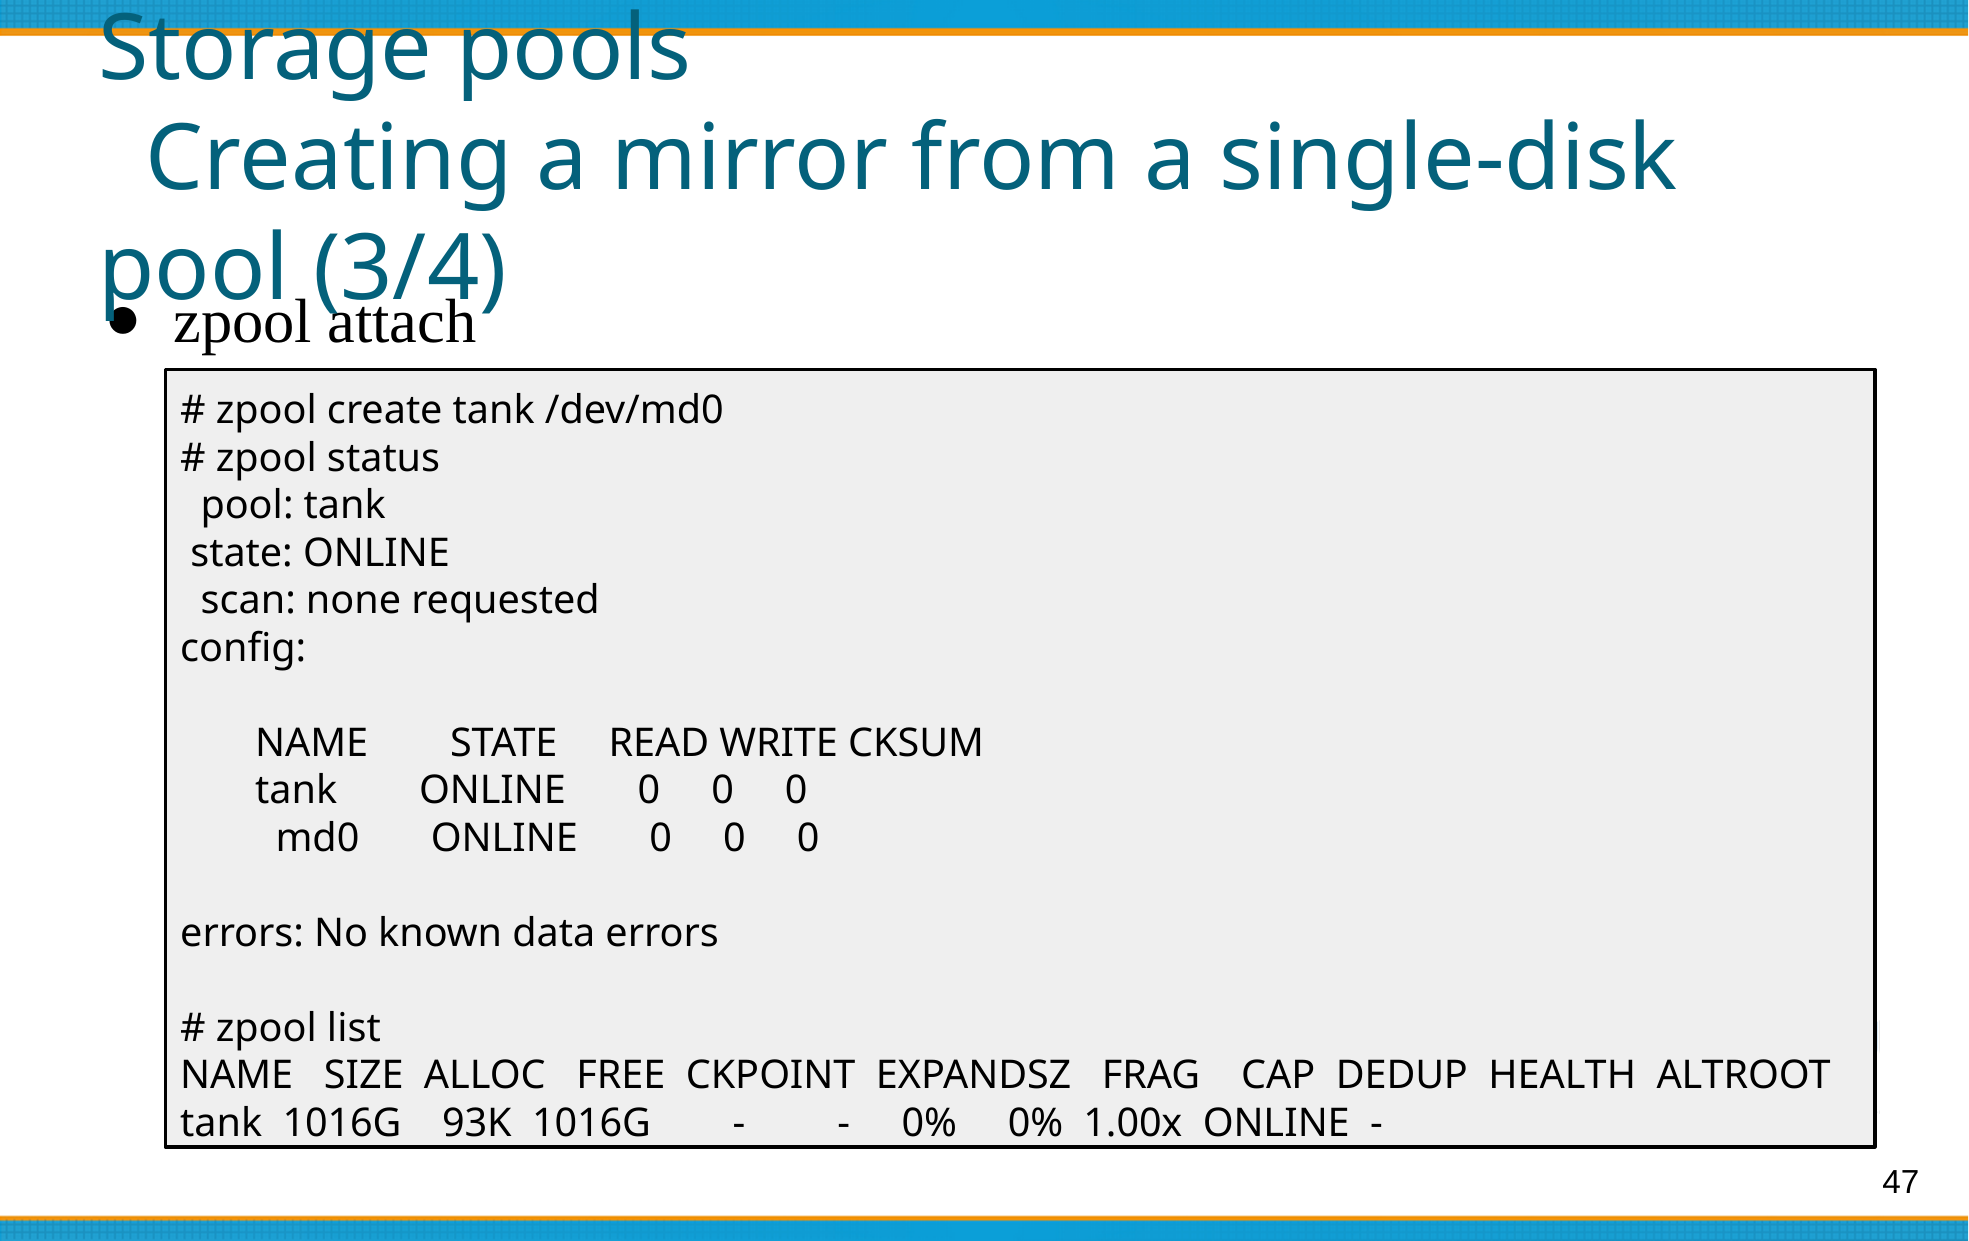

Storage pools
 Creating a mirror from a single-disk pool (3/4)
# zpool attach
# zpool create tank /dev/md0
# zpool status
 pool: tank
 state: ONLINE
 scan: none requested
config:
	NAME STATE READ WRITE CKSUM
	tank ONLINE 0 0 0
	 md0 ONLINE 0 0 0
errors: No known data errors
# zpool list
NAME SIZE ALLOC FREE CKPOINT EXPANDSZ FRAG CAP DEDUP HEALTH ALTROOT
tank 1016G 93K 1016G - - 0% 0% 1.00x ONLINE -